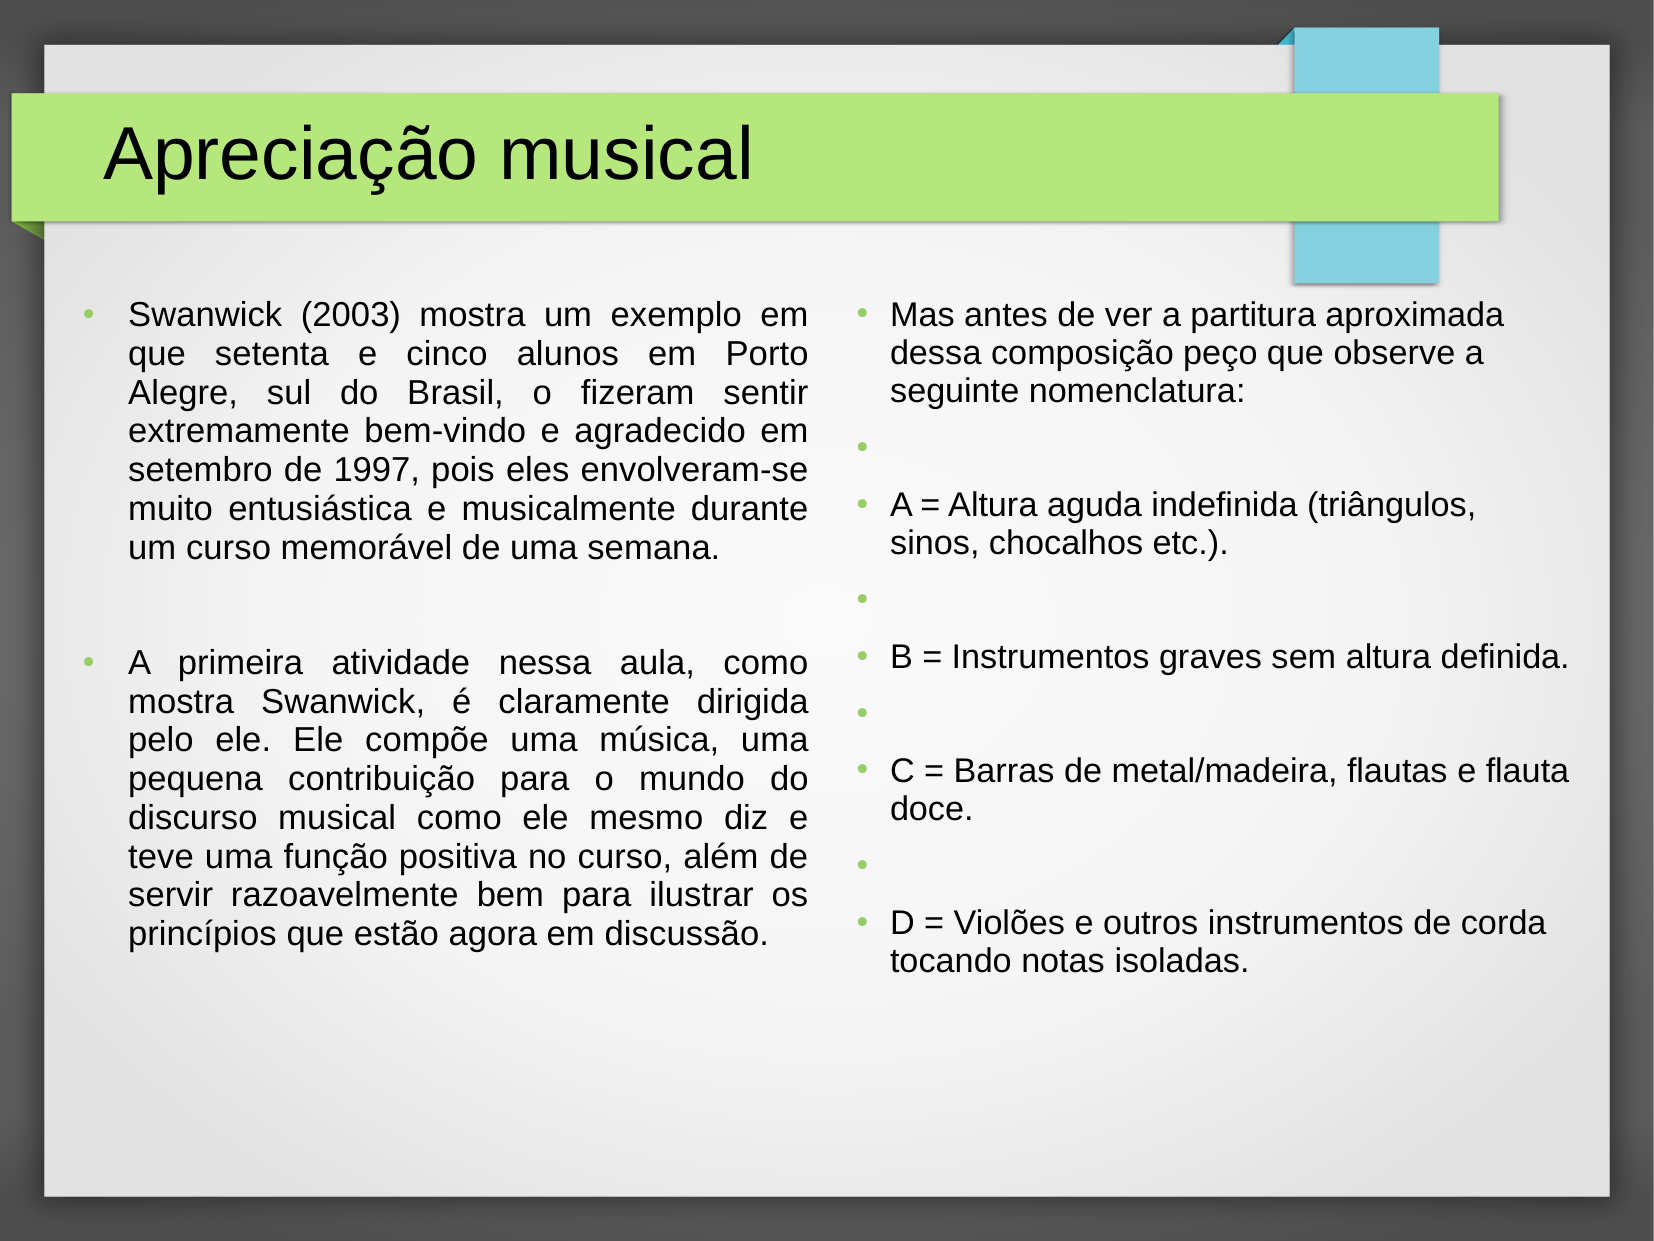

# Apreciação musical
Swanwick (2003) mostra um exemplo em que setenta e cinco alunos em Porto Alegre, sul do Brasil, o fizeram sentir extremamente bem-vindo e agradecido em setembro de 1997, pois eles envolveram-se muito entusiástica e musicalmente durante um curso memorável de uma semana.
A primeira atividade nessa aula, como mostra Swanwick, é claramente dirigida pelo ele. Ele compõe uma música, uma pequena contribuição para o mundo do discurso musical como ele mesmo diz e teve uma função positiva no curso, além de servir razoavelmente bem para ilustrar os princípios que estão agora em discussão.
Mas antes de ver a partitura aproximada dessa composição peço que observe a seguinte nomenclatura:
A = Altura aguda indefinida (triângulos, sinos, chocalhos etc.).
B = Instrumentos graves sem altura definida.
C = Barras de metal/madeira, flautas e flauta doce.
D = Violões e outros instrumentos de corda tocando notas isoladas.